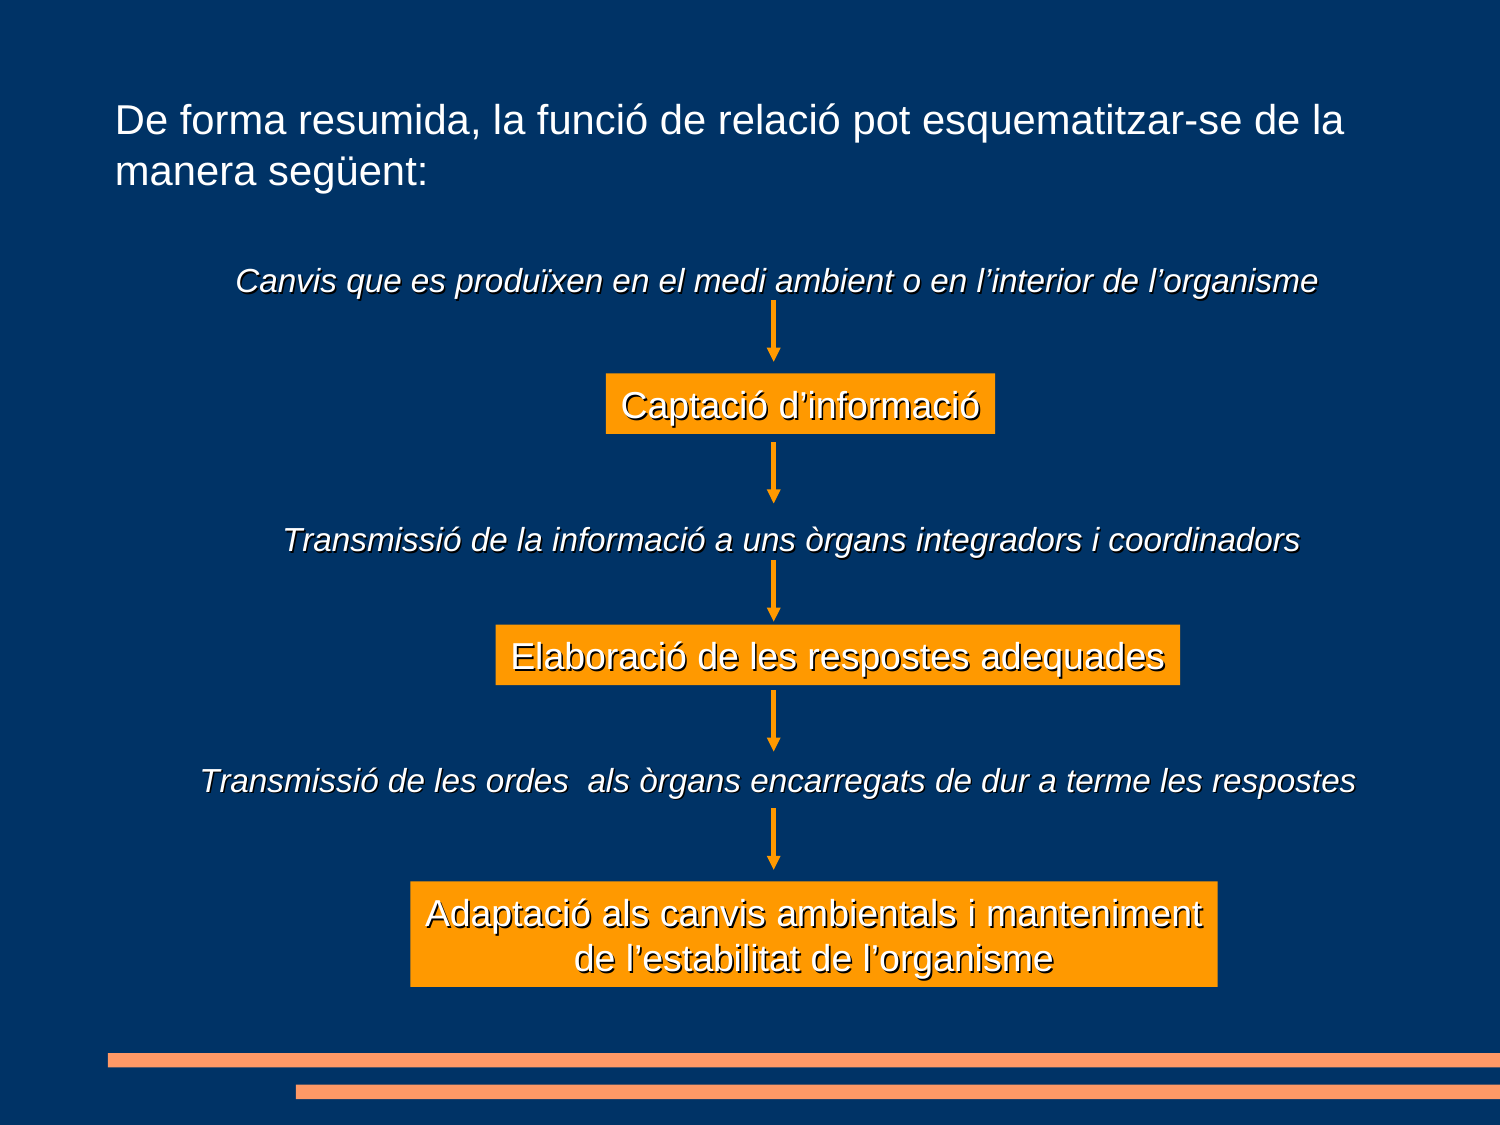

# De forma resumida, la funció de relació pot esquematitzar-se de la manera següent:
Canvis que es produïxen en el medi ambient o en l’interior de l’organisme
Captació d’informació
Transmissió de la informació a uns òrgans integradors i coordinadors
Elaboració de les respostes adequades
Transmissió de les ordes als òrgans encarregats de dur a terme les respostes
Adaptació als canvis ambientals i manteniment
de l’estabilitat de l’organisme